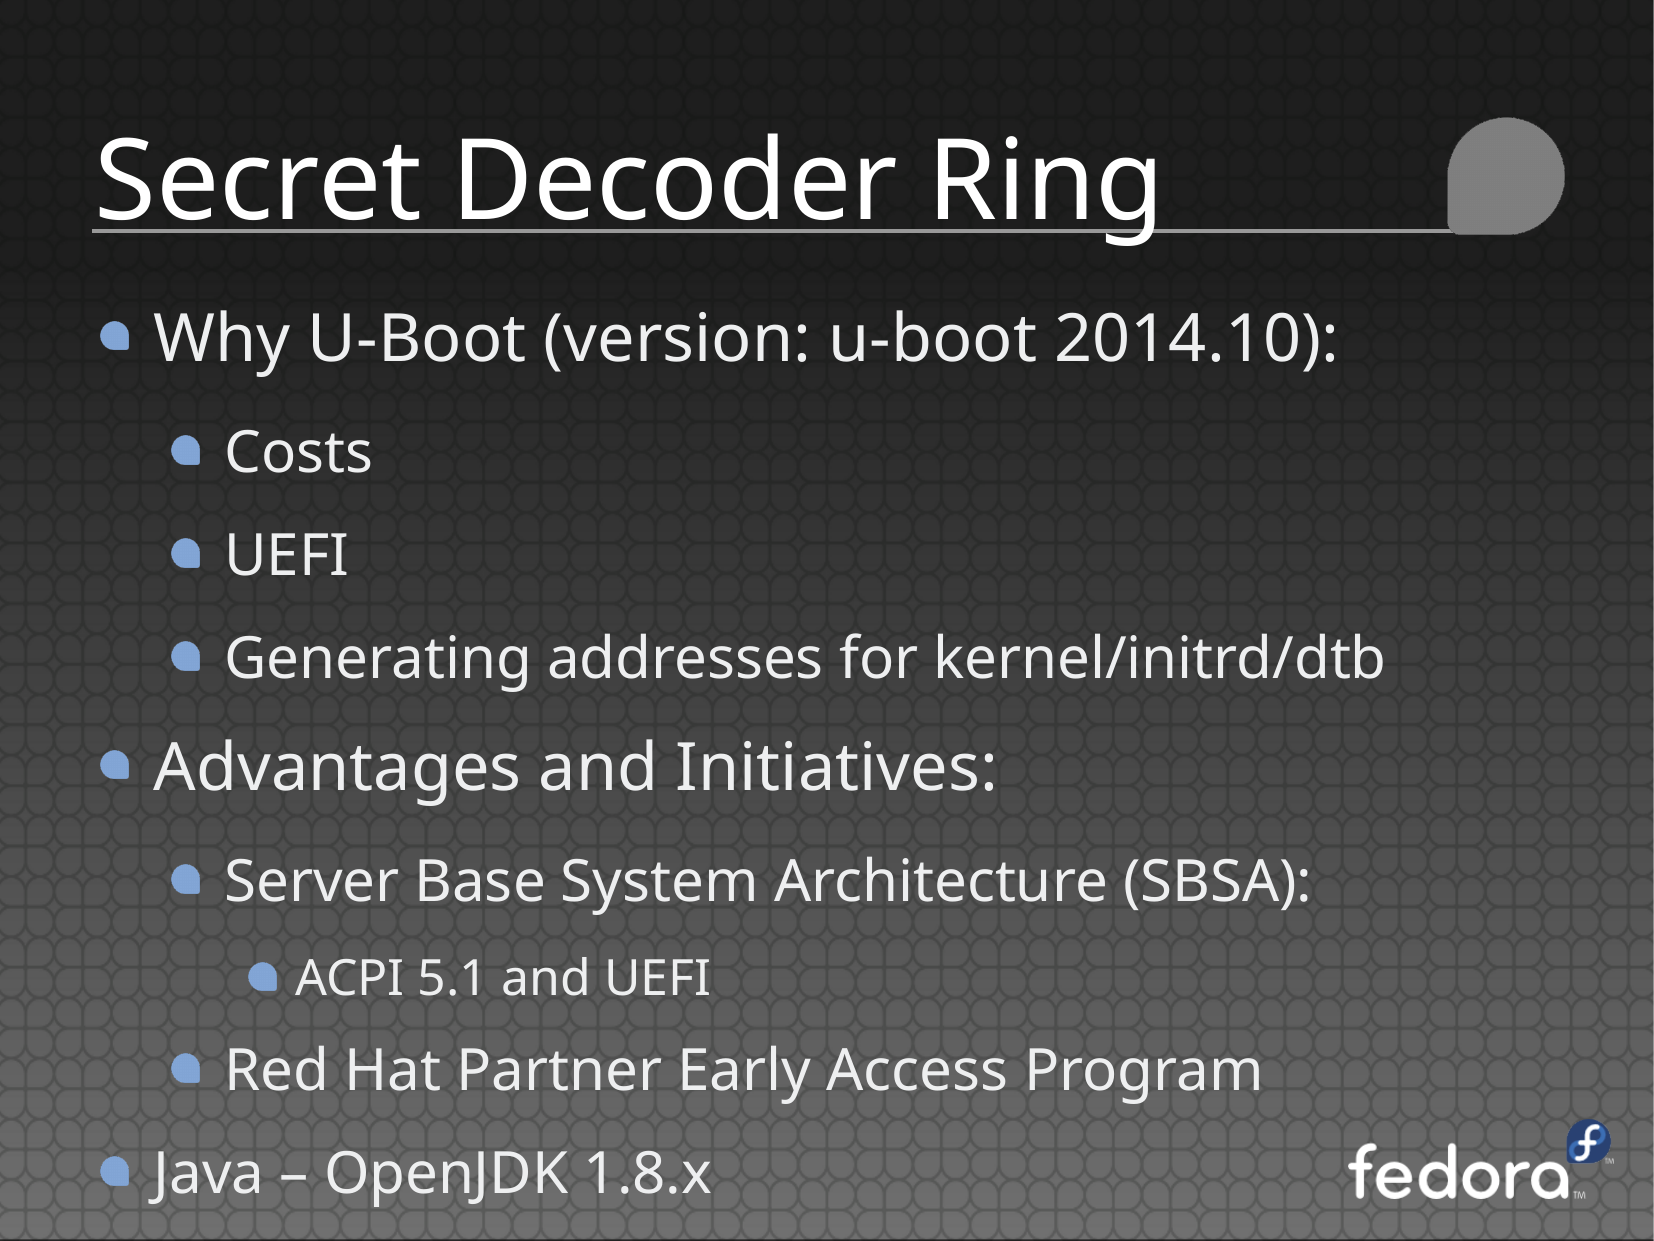

Secret Decoder Ring
# Why U-Boot (version: u-boot 2014.10):
Costs
UEFI
Generating addresses for kernel/initrd/dtb
Advantages and Initiatives:
Server Base System Architecture (SBSA):
ACPI 5.1 and UEFI
Red Hat Partner Early Access Program
Java – OpenJDK 1.8.x
QEMU – aarch64 on X86_64